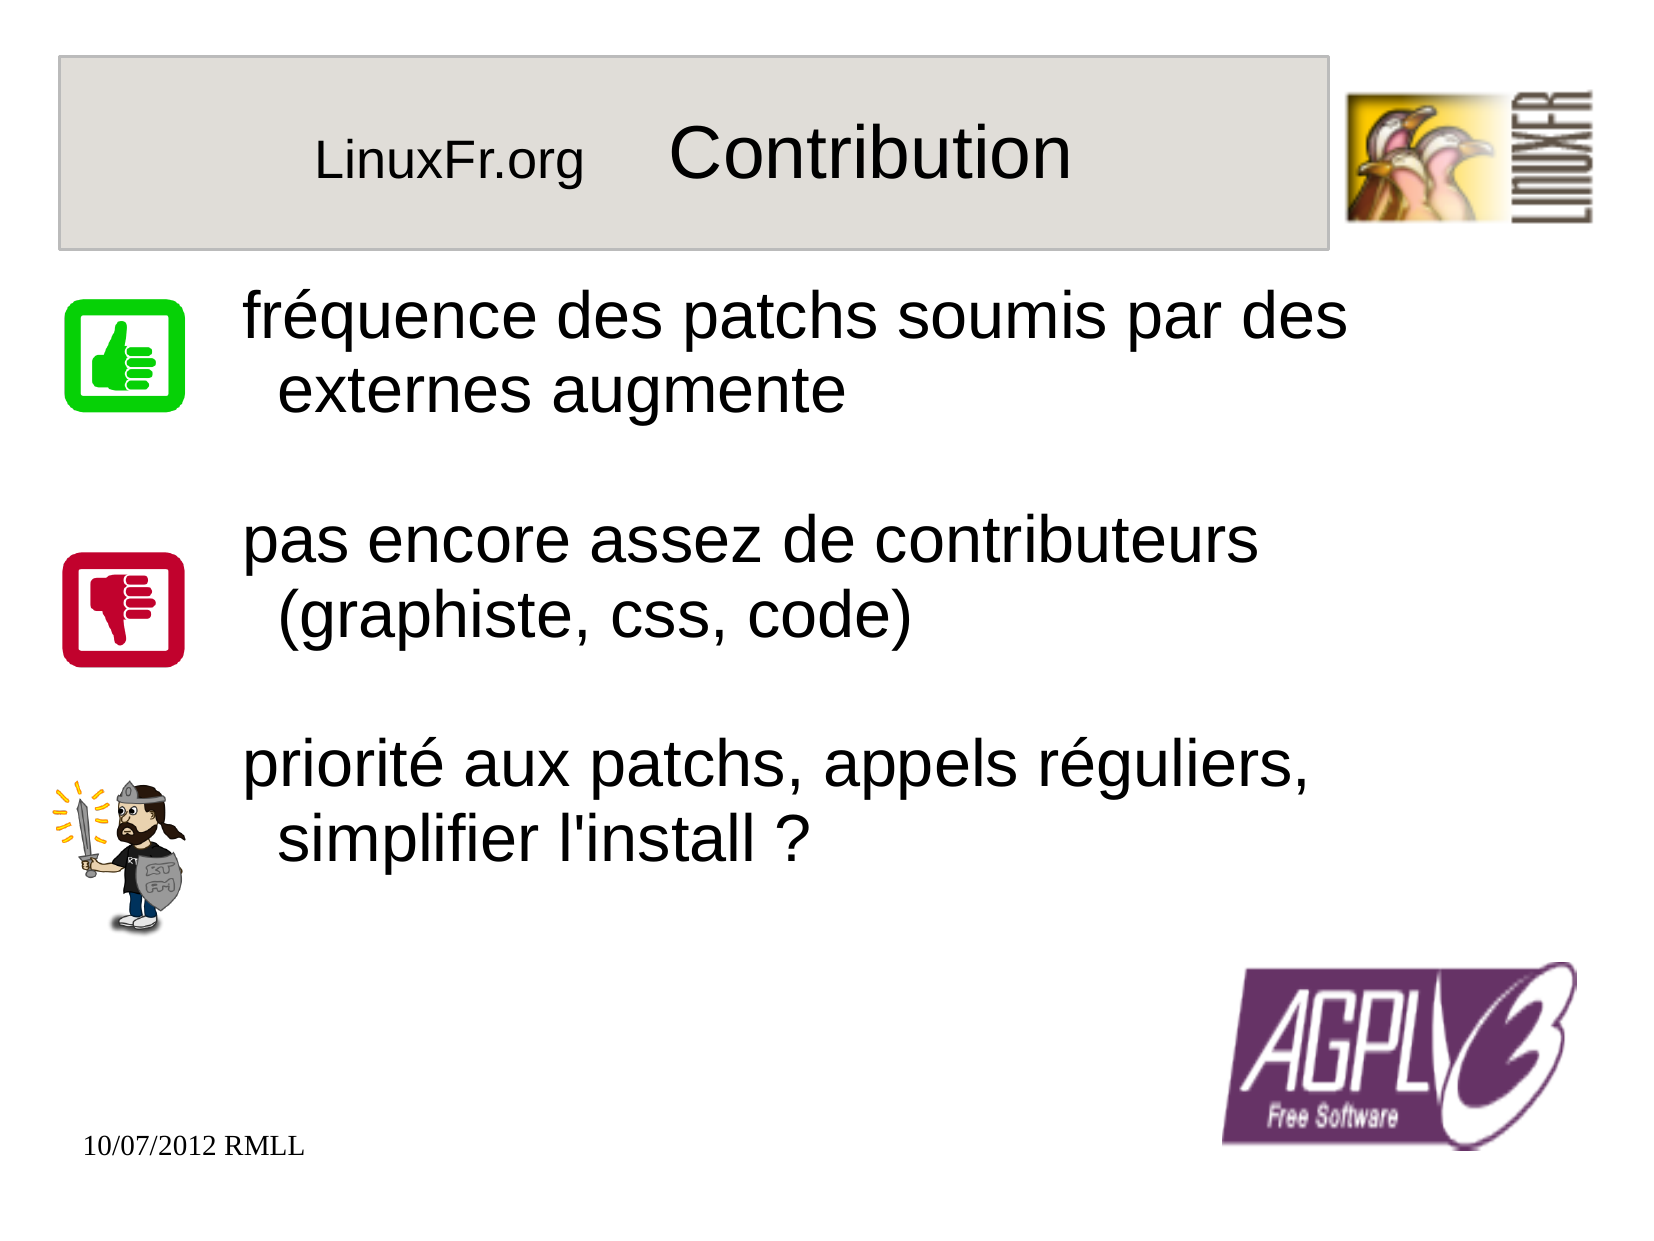

# LinuxFr.org Contribution
fréquence des patchs soumis par des externes augmente
pas encore assez de contributeurs (graphiste, css, code)
priorité aux patchs, appels réguliers, simplifier l'install ?